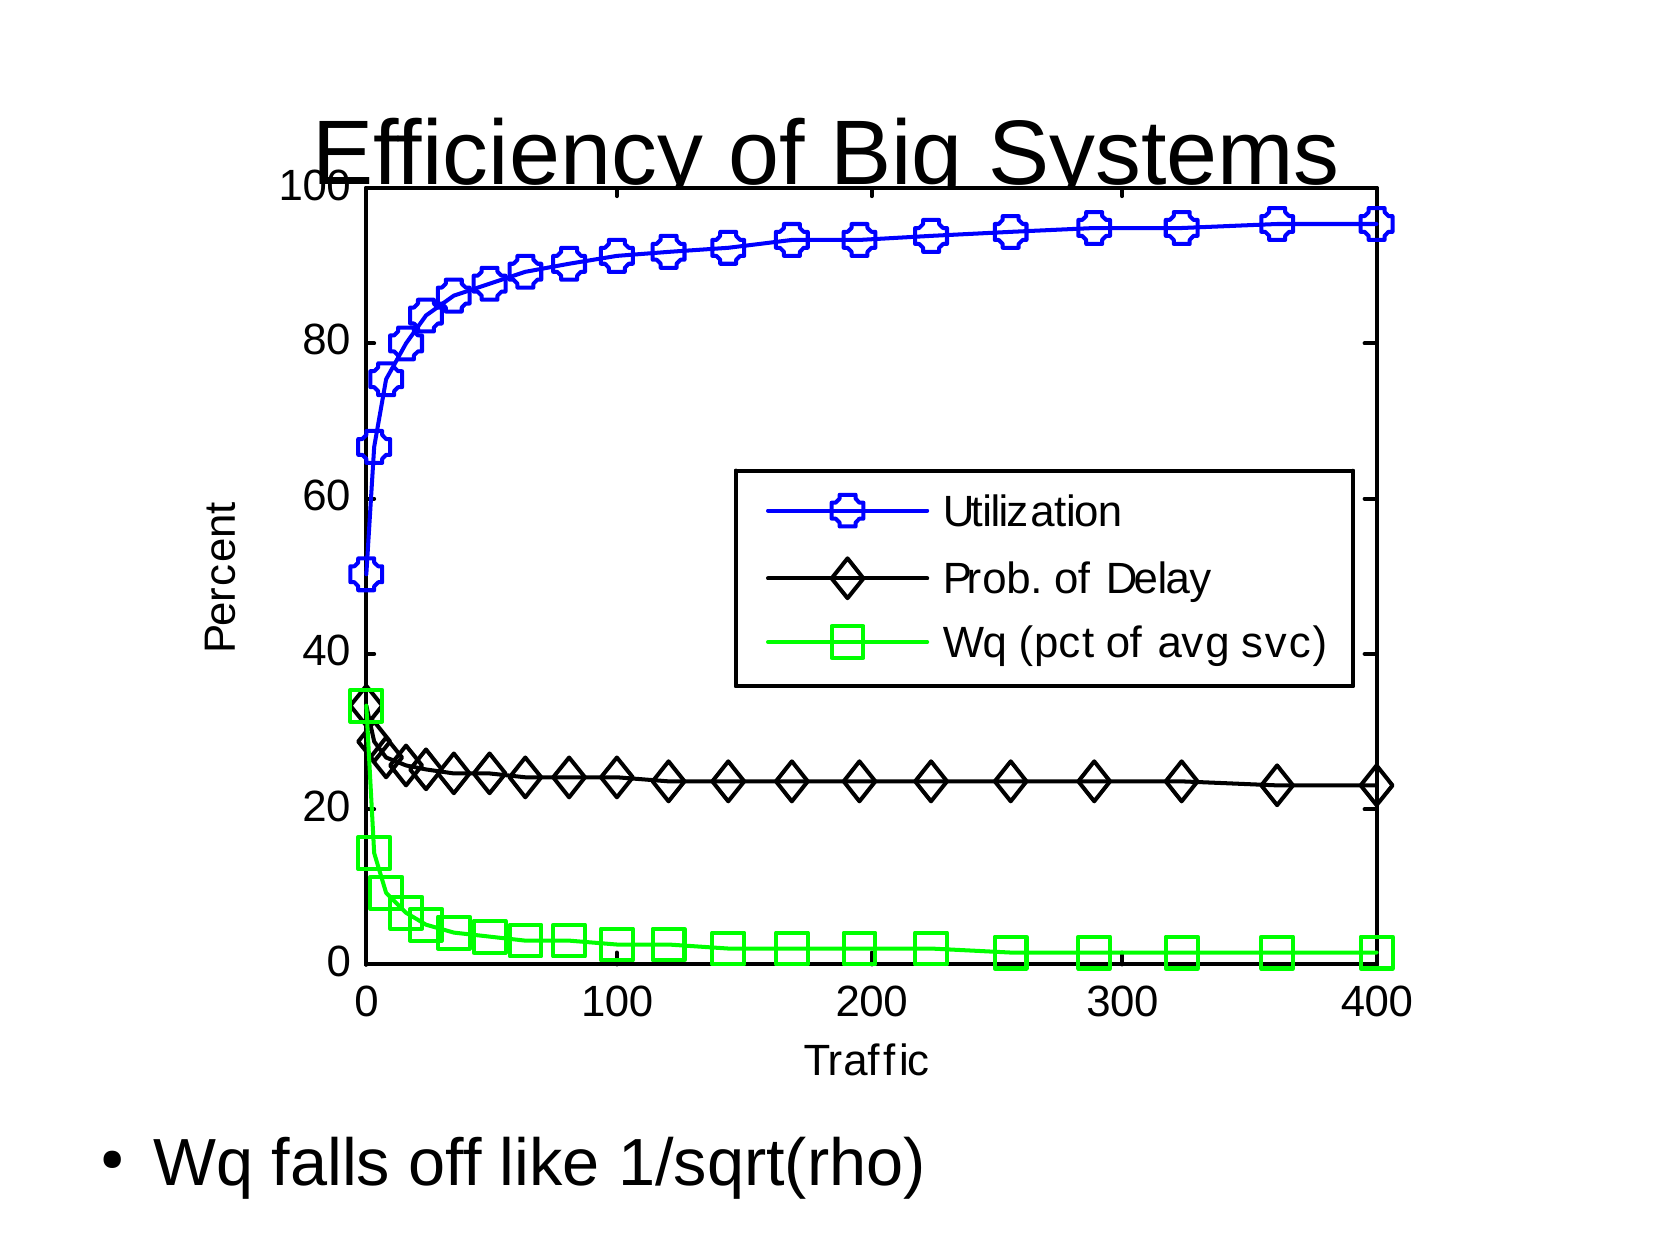

# Efficiency of Big Systems
Wq falls off like 1/sqrt(rho)